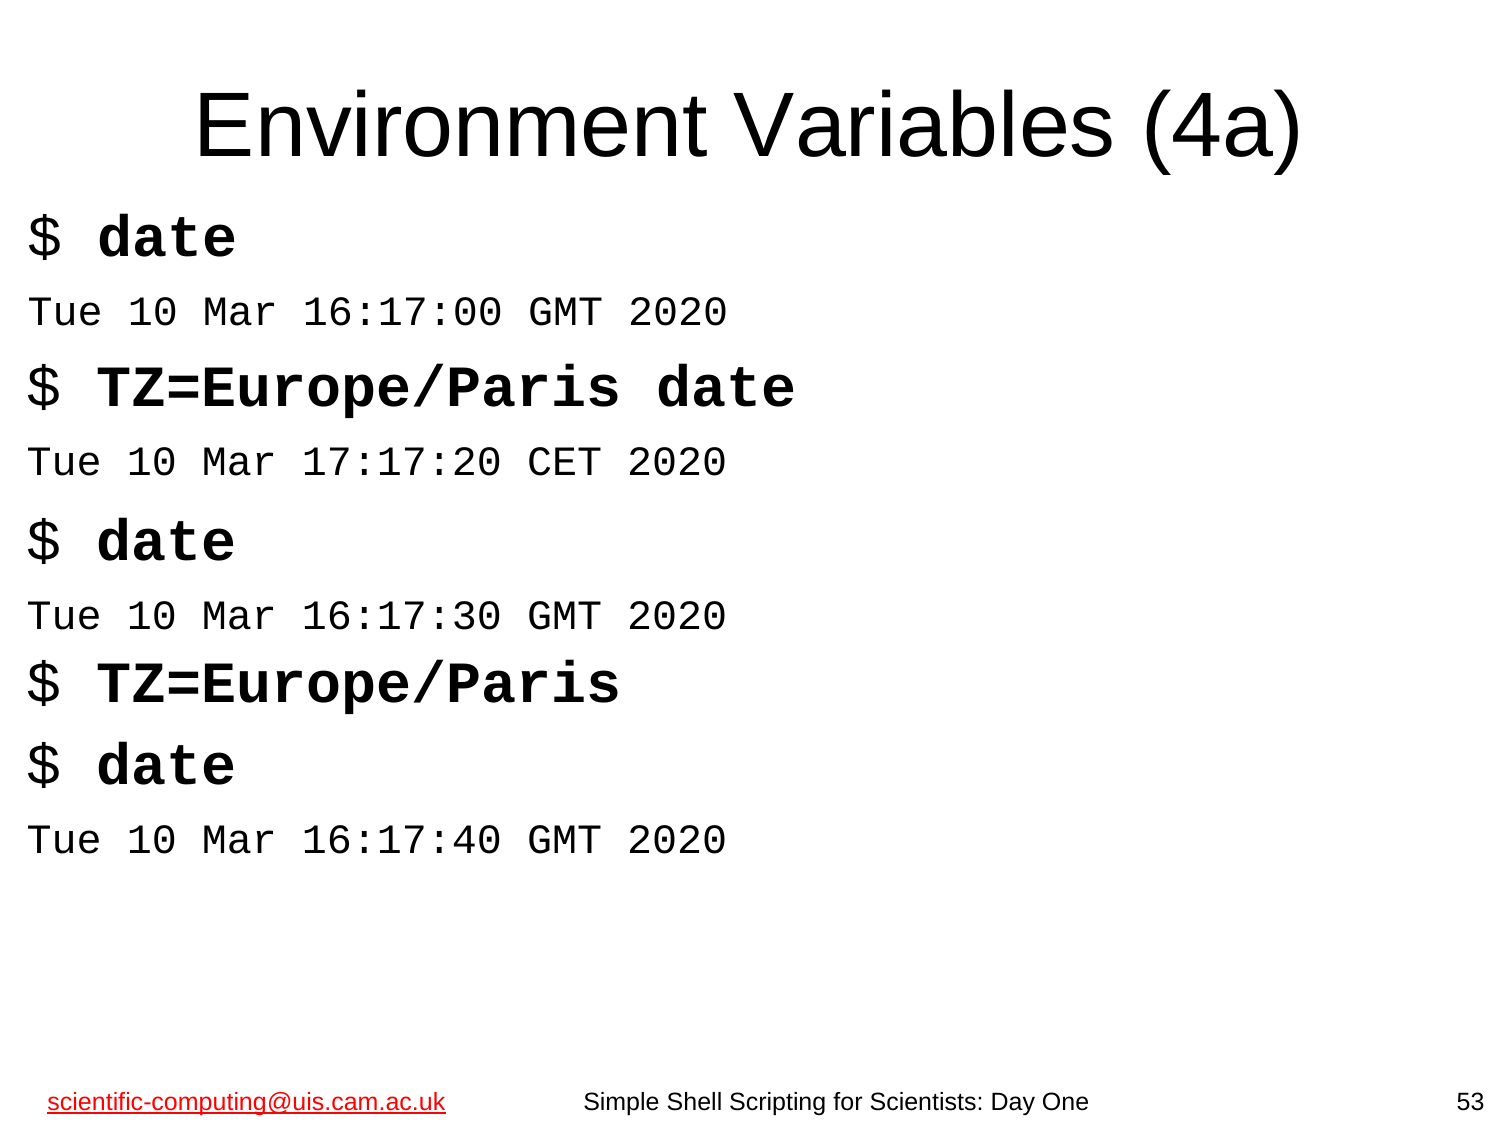

# Environment Variables (4a)
$ date
Tue 10 Mar 16:17:00 GMT 2020
$ TZ=Europe/Paris date
Tue 10 Mar 17:17:20 CET 2020
$ date
Tue 10 Mar 16:17:30 GMT 2020
$ TZ=Europe/Paris
$ date
Tue 10 Mar 16:17:40 GMT 2020
escience-support@ucs.cam.ac.uk	Simple Shell Scripting for Scientists: Day One
53